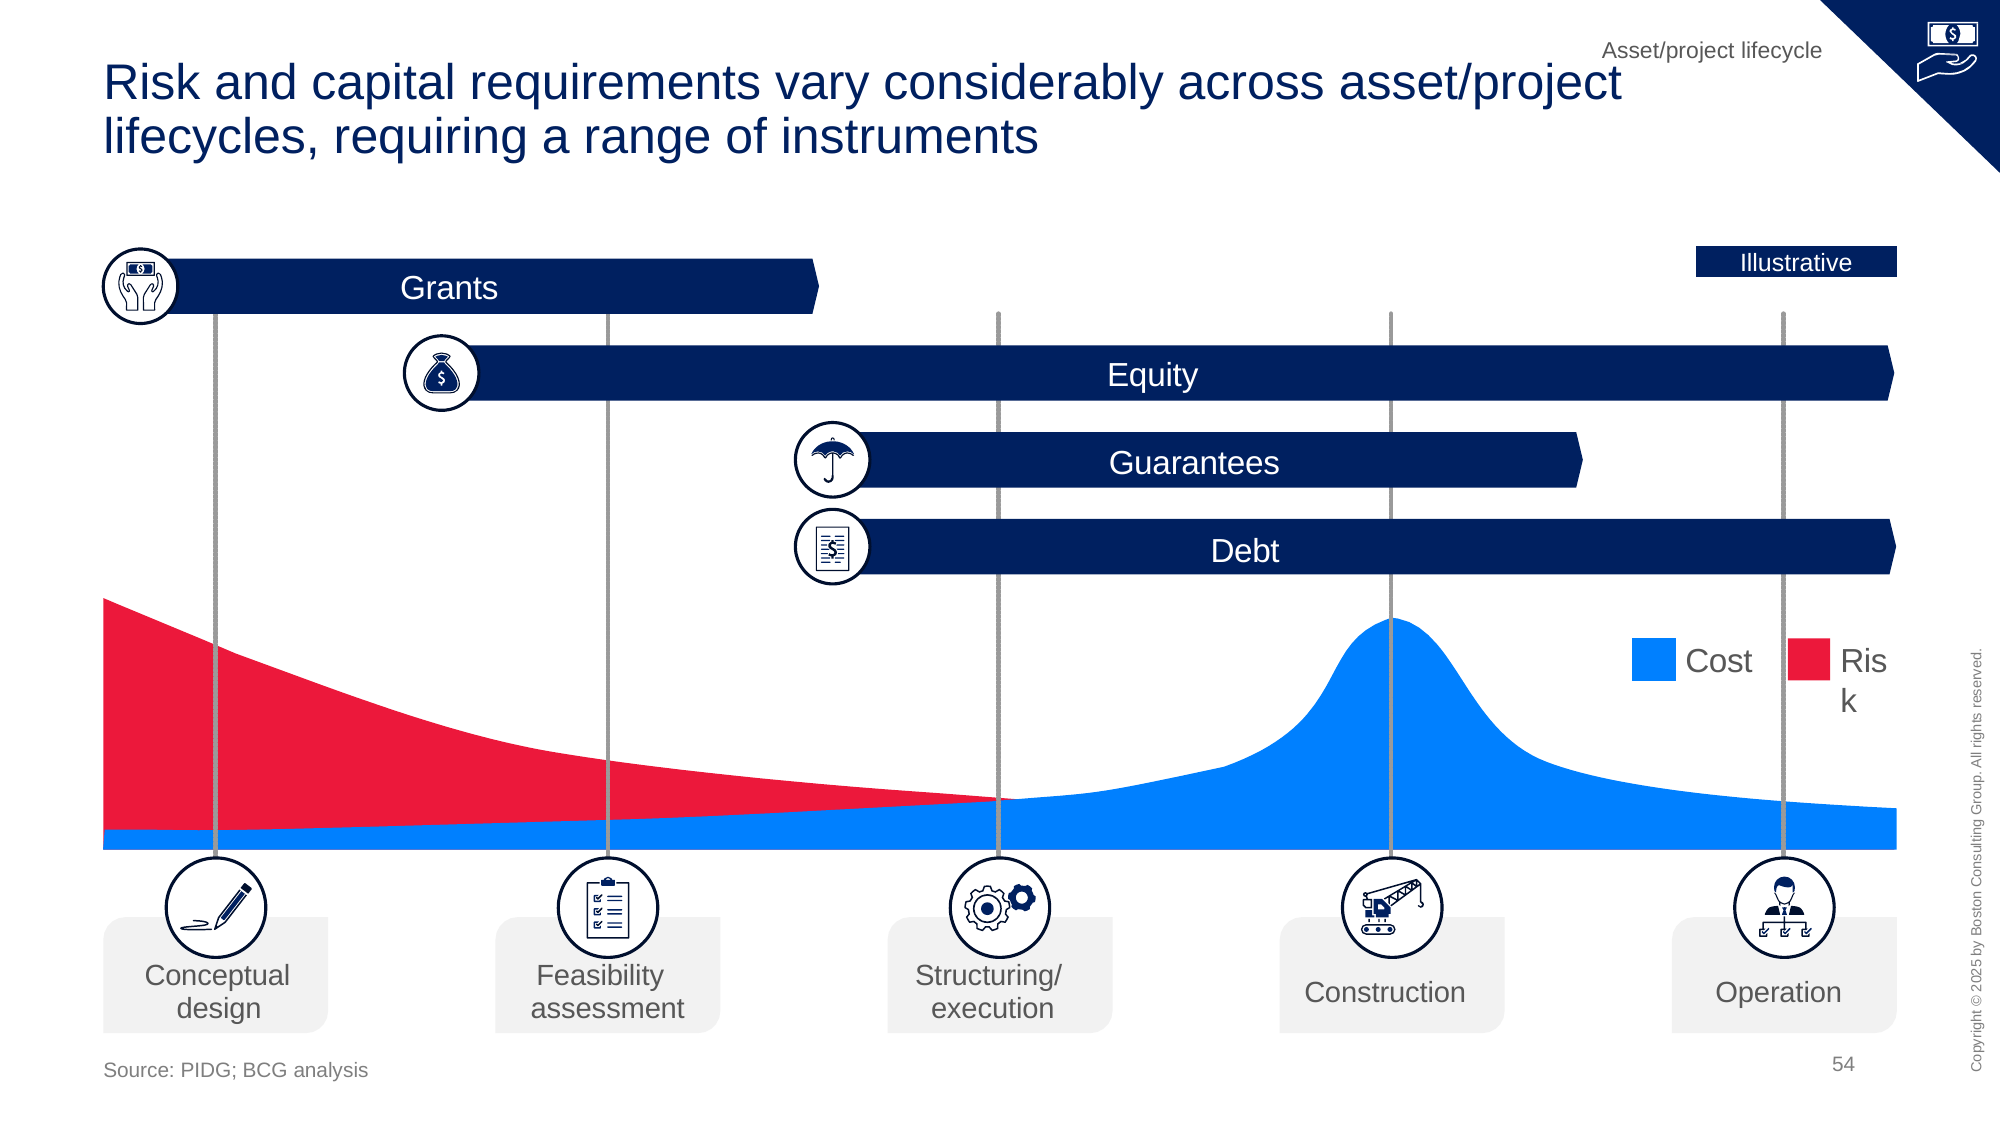

Asset/project lifecycle
# Risk and capital requirements vary considerably across asset/project lifecycles, requiring a range of instruments
Illustrative
Grants
Equity
Guarantees
Debt
Cost
Risk
Conceptual design
Feasibility assessment
Structuring/ execution
Construction
Operation
Source: PIDG; BCG analysis